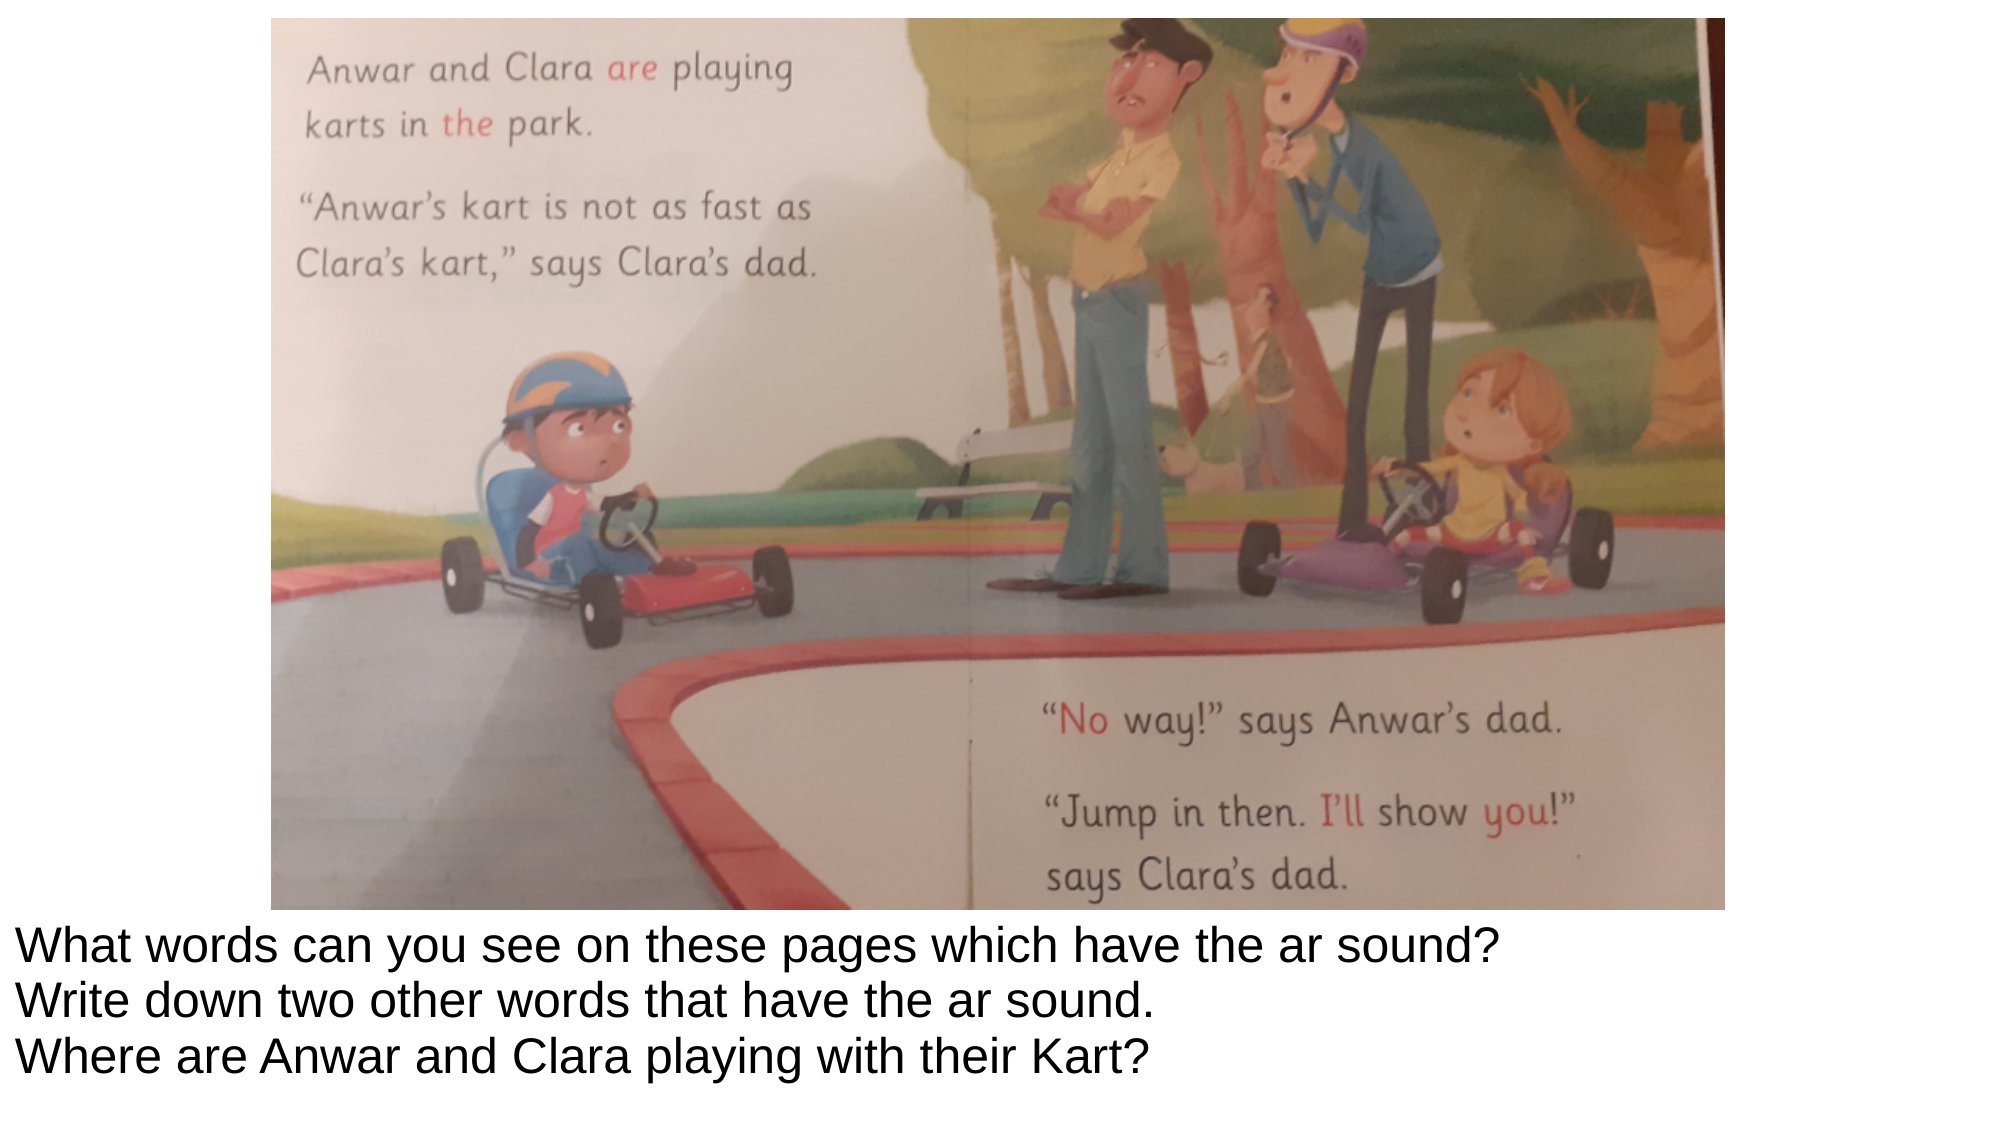

What words can you see on these pages which have the ar sound?
Write down two other words that have the ar sound.
Where are Anwar and Clara playing with their Kart?